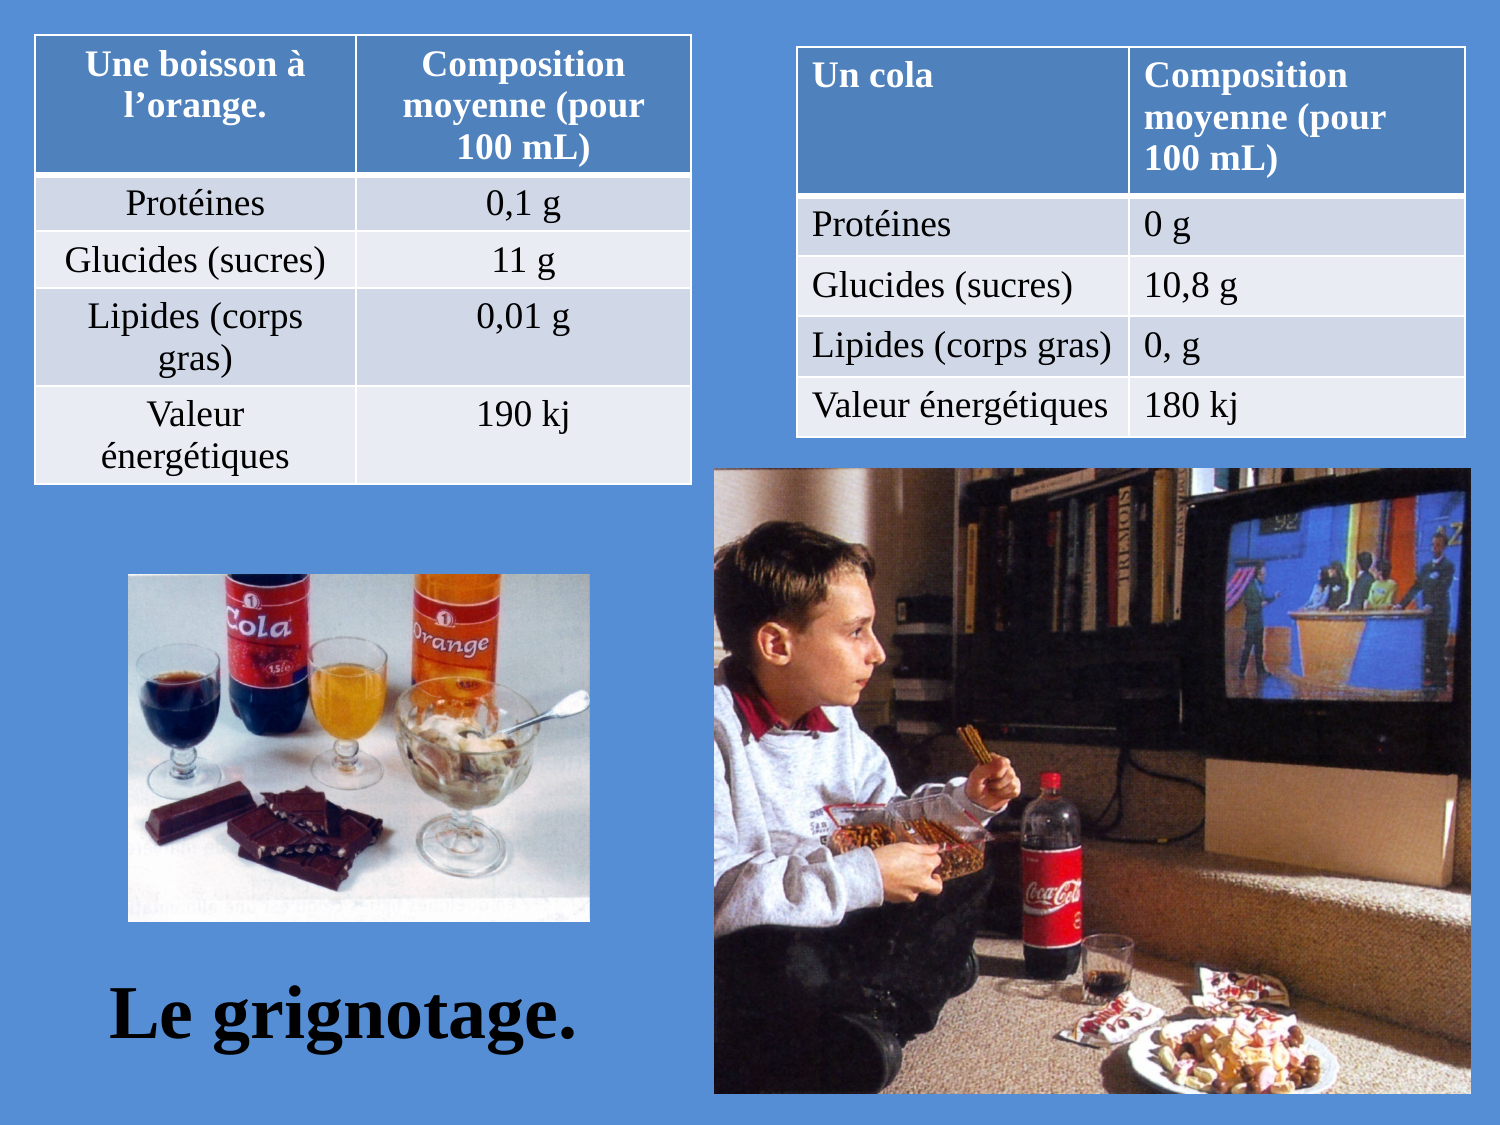

| Une boisson à l’orange. | Composition moyenne (pour 100 mL) |
| --- | --- |
| Protéines | 0,1 g |
| Glucides (sucres) | 11 g |
| Lipides (corps gras) | 0,01 g |
| Valeur énergétiques | 190 kj |
| Un cola | Composition moyenne (pour 100 mL) |
| --- | --- |
| Protéines | 0 g |
| Glucides (sucres) | 10,8 g |
| Lipides (corps gras) | 0, g |
| Valeur énergétiques | 180 kj |
# Le grignotage.